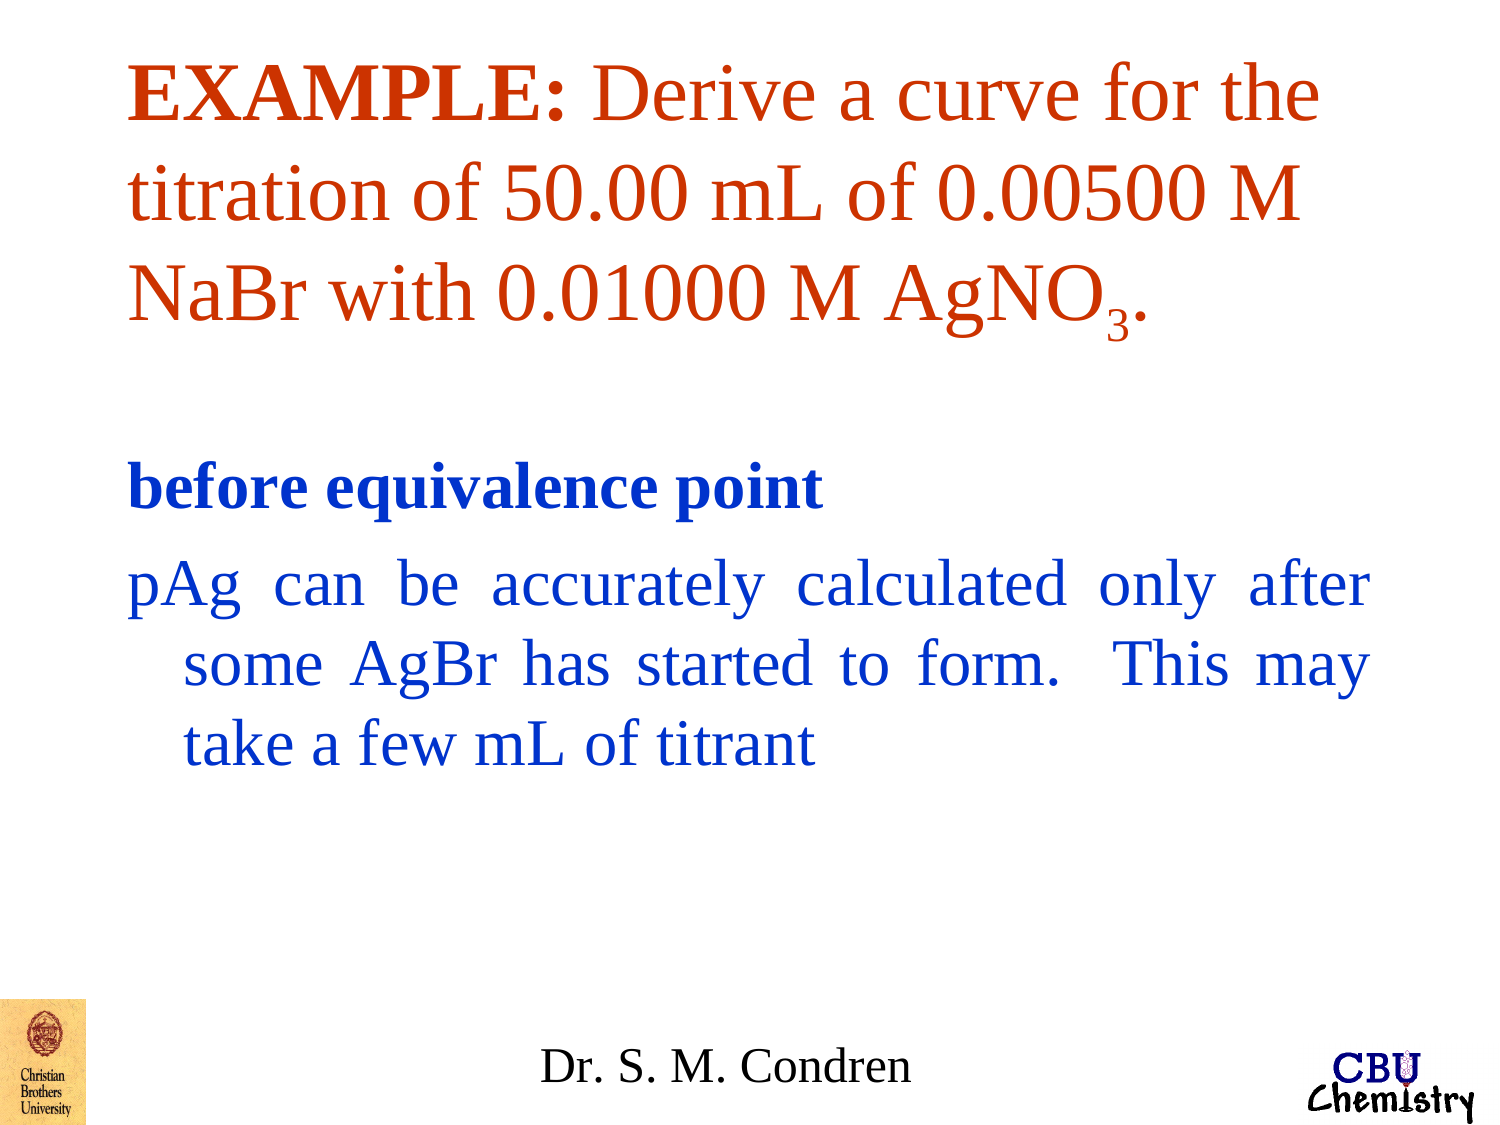

# EXAMPLE: Derive a curve for the titration of 50.00 mL of 0.00500 M NaBr with 0.01000 M AgNO3.
before equivalence point
pAg can be accurately calculated only after some AgBr has started to form. This may take a few mL of titrant